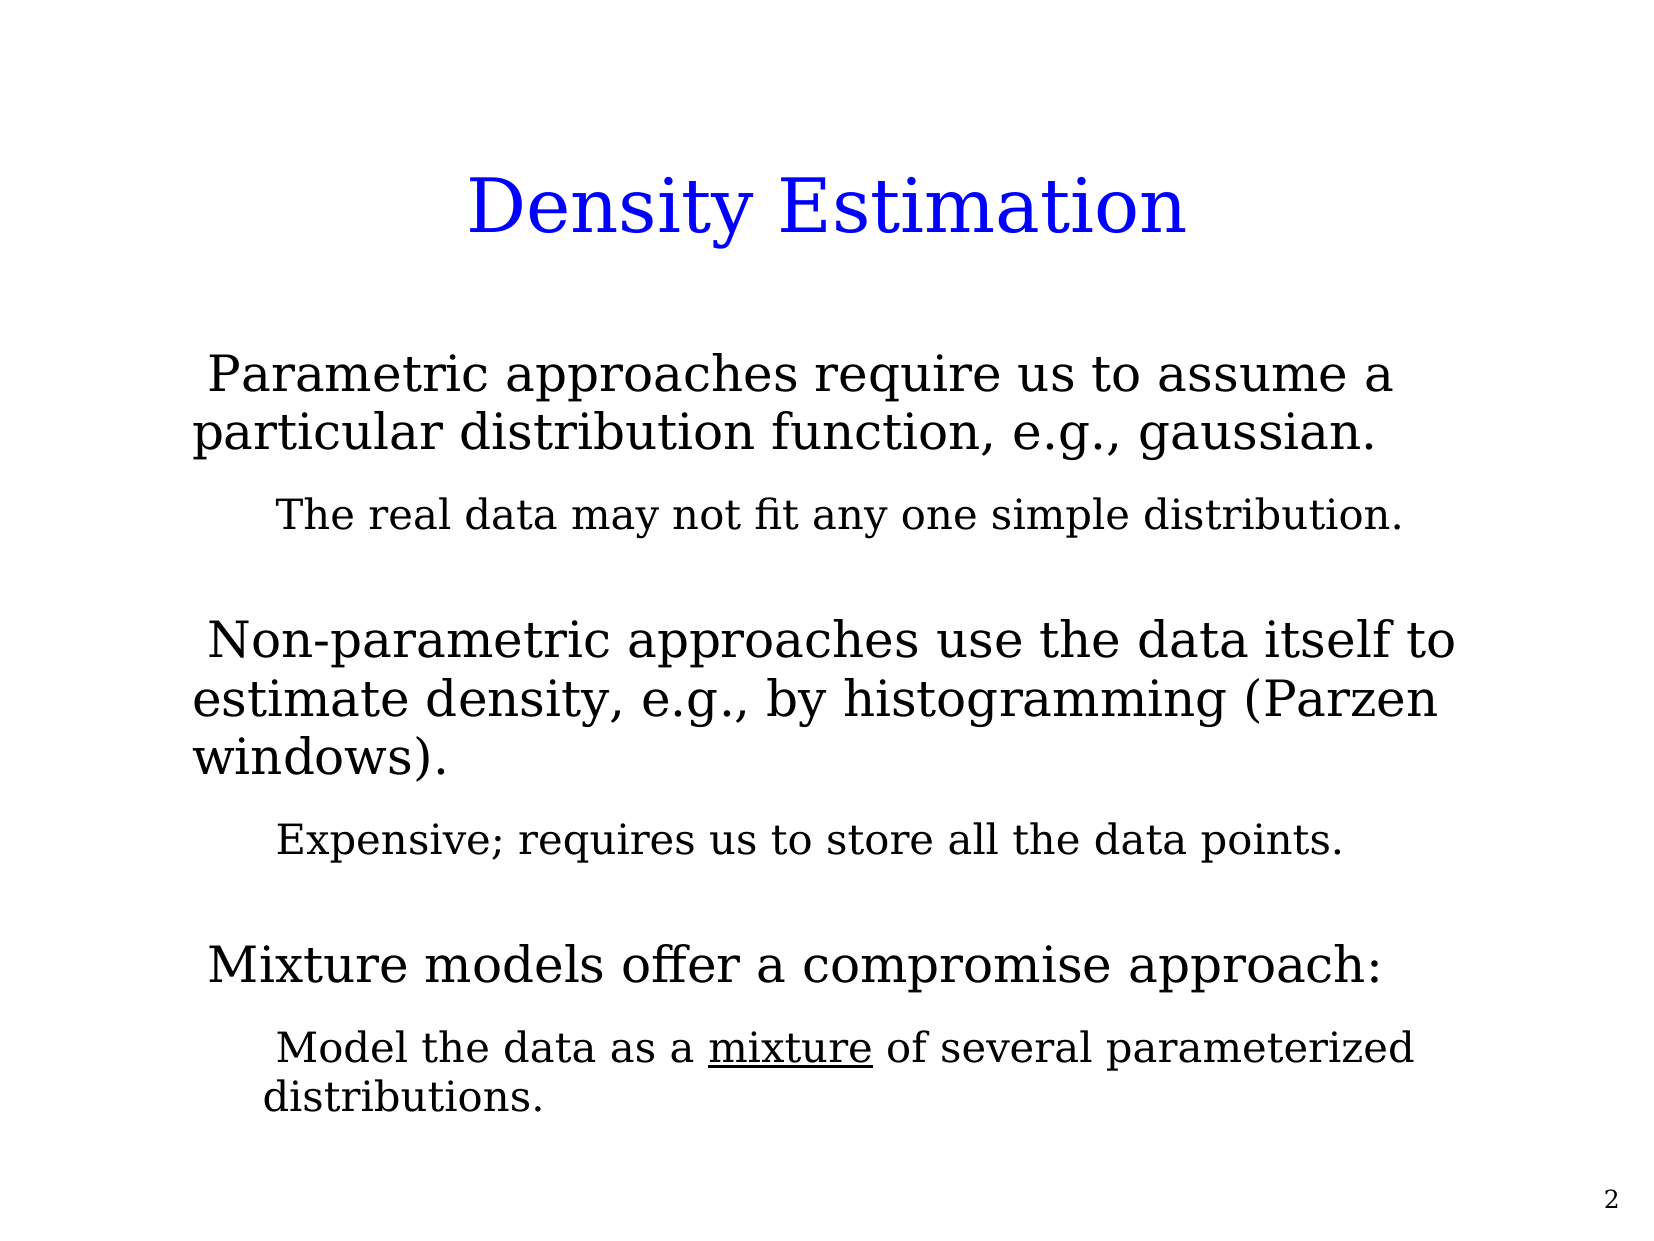

# Density Estimation
 Parametric approaches require us to assume a particular distribution function, e.g., gaussian.
 The real data may not fit any one simple distribution.
 Non-parametric approaches use the data itself to estimate density, e.g., by histogramming (Parzen windows).
 Expensive; requires us to store all the data points.
 Mixture models offer a compromise approach:
 Model the data as a mixture of several parameterized distributions.